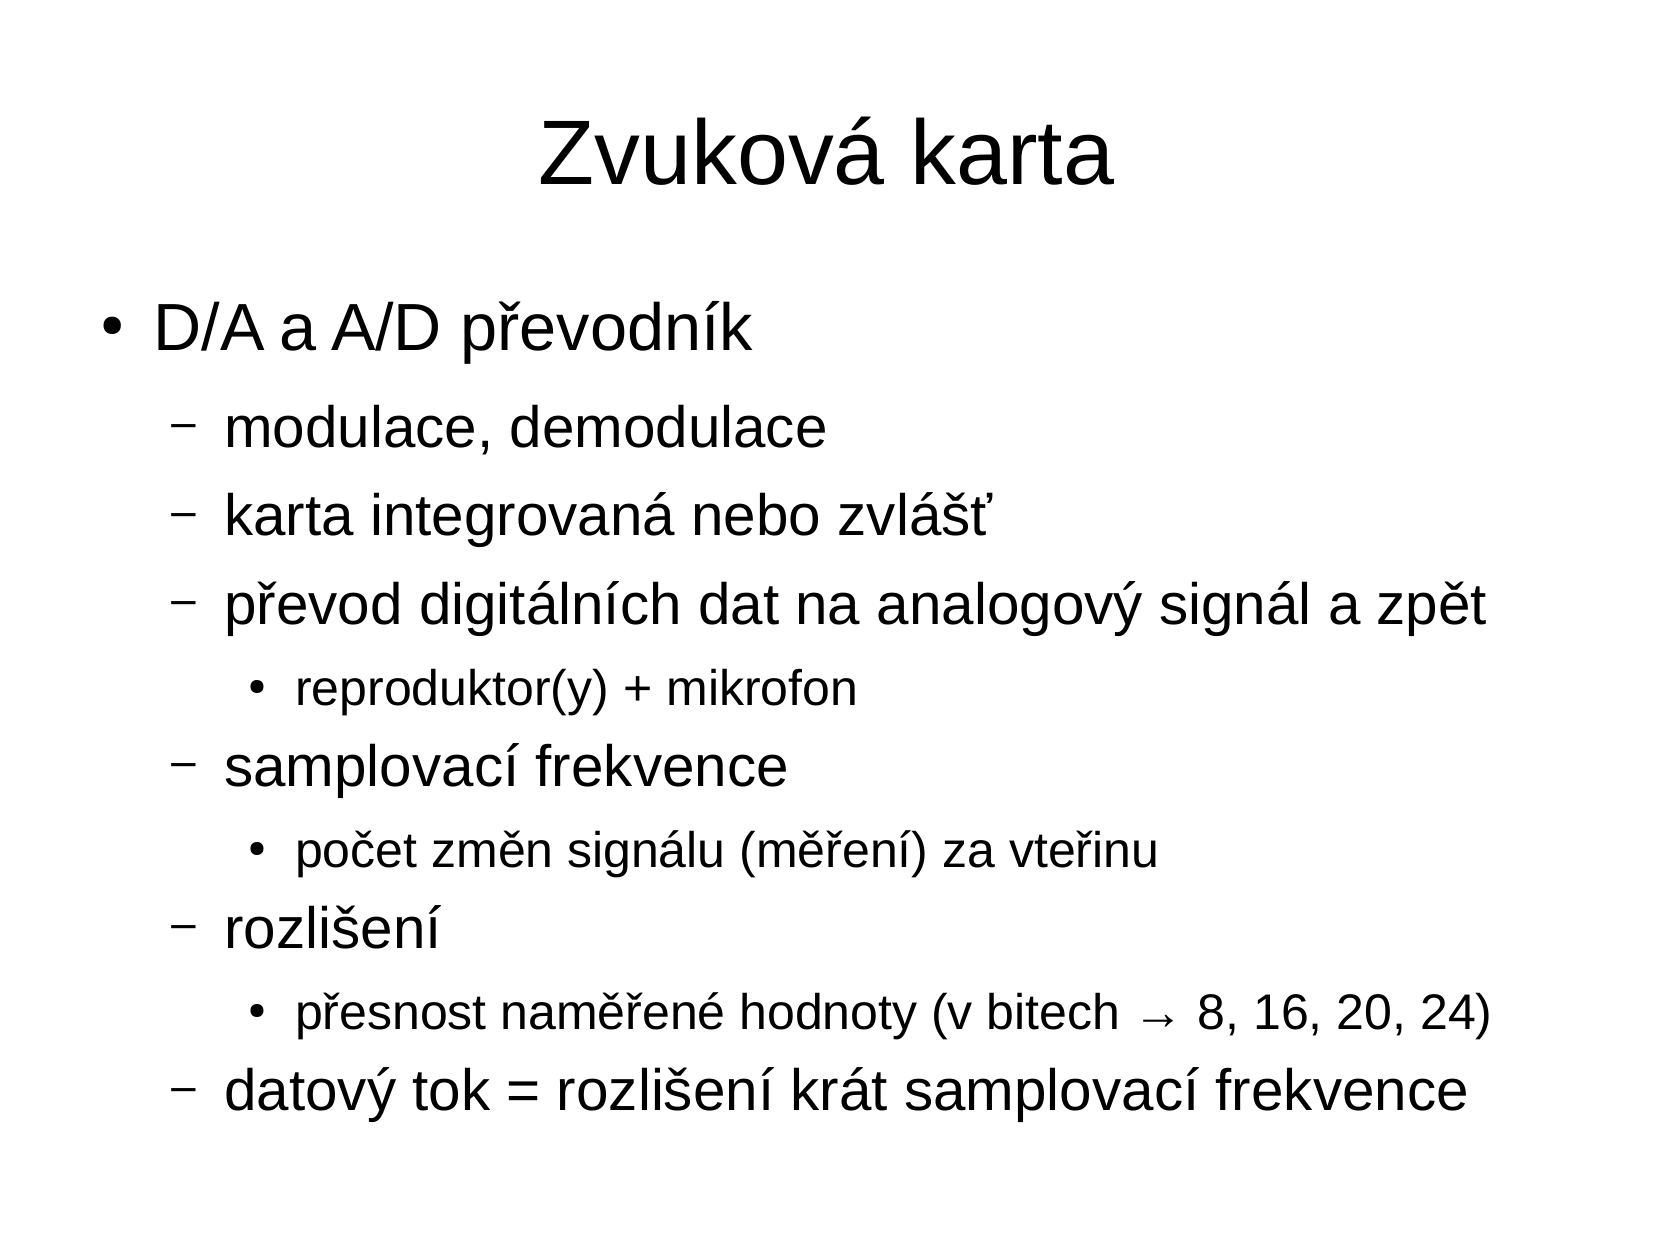

# Zvuková karta
D/A a A/D převodník
modulace, demodulace
karta integrovaná nebo zvlášť
převod digitálních dat na analogový signál a zpět
reproduktor(y) + mikrofon
samplovací frekvence
počet změn signálu (měření) za vteřinu
rozlišení
přesnost naměřené hodnoty (v bitech → 8, 16, 20, 24)
datový tok = rozlišení krát samplovací frekvence